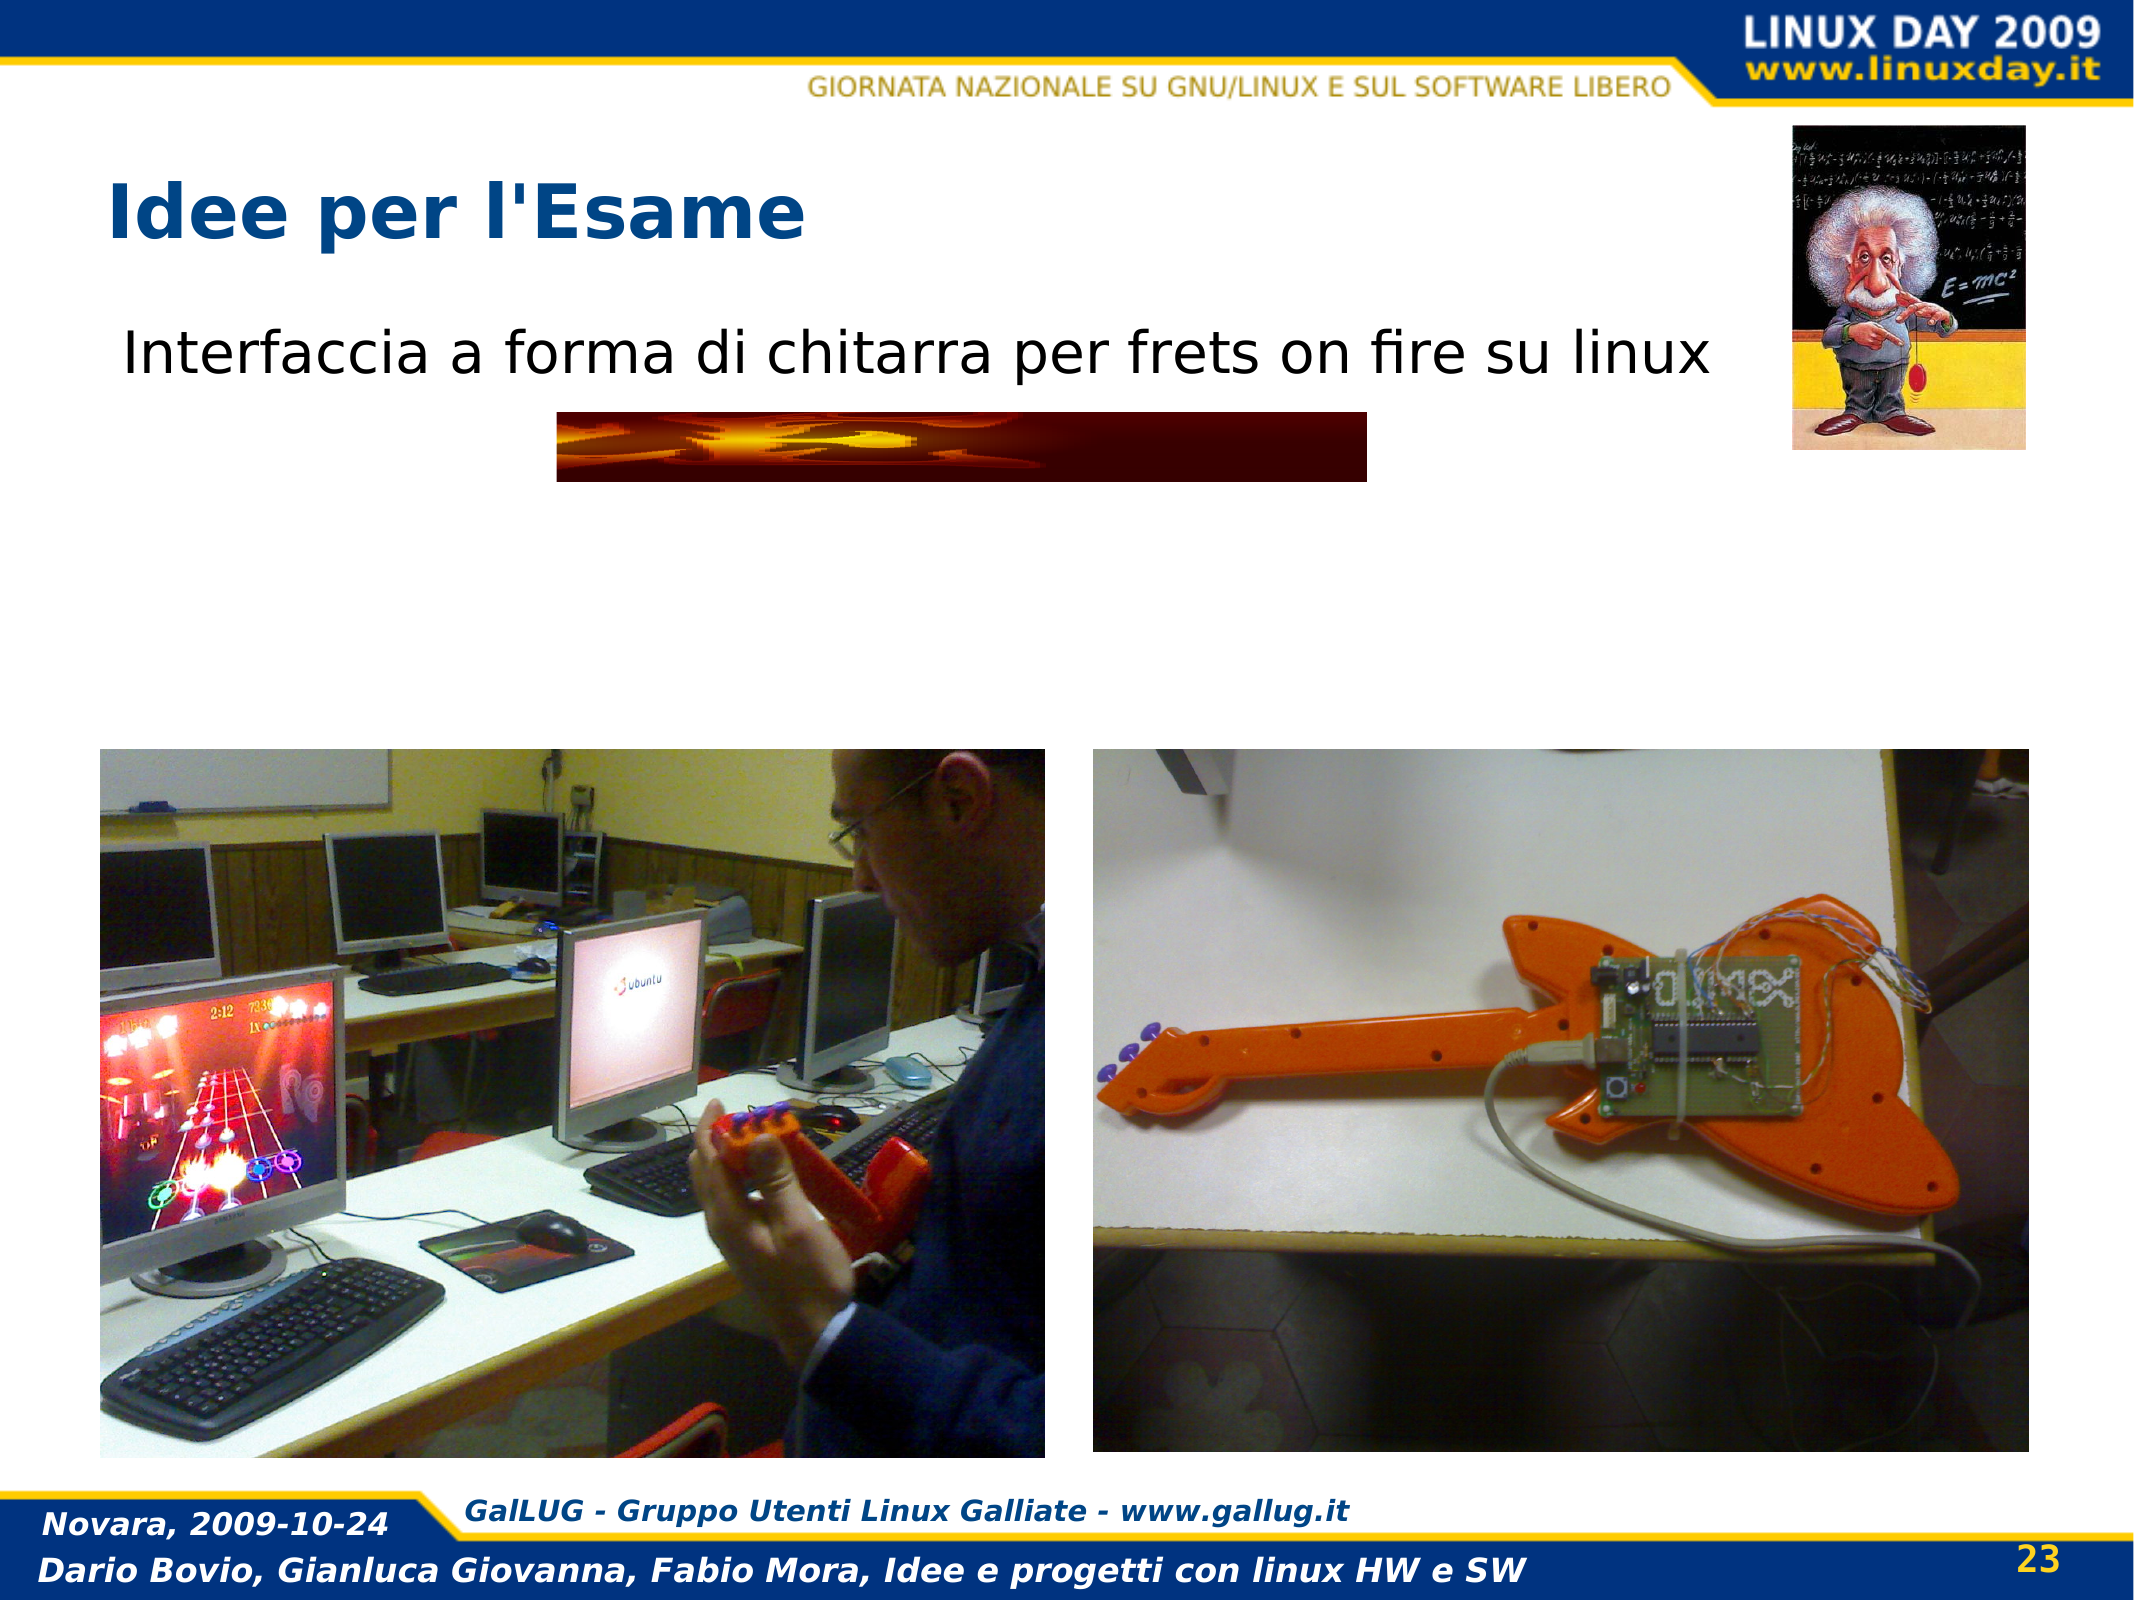

# Idee per l'Esame
Interfaccia a forma di chitarra per frets on fire su linux